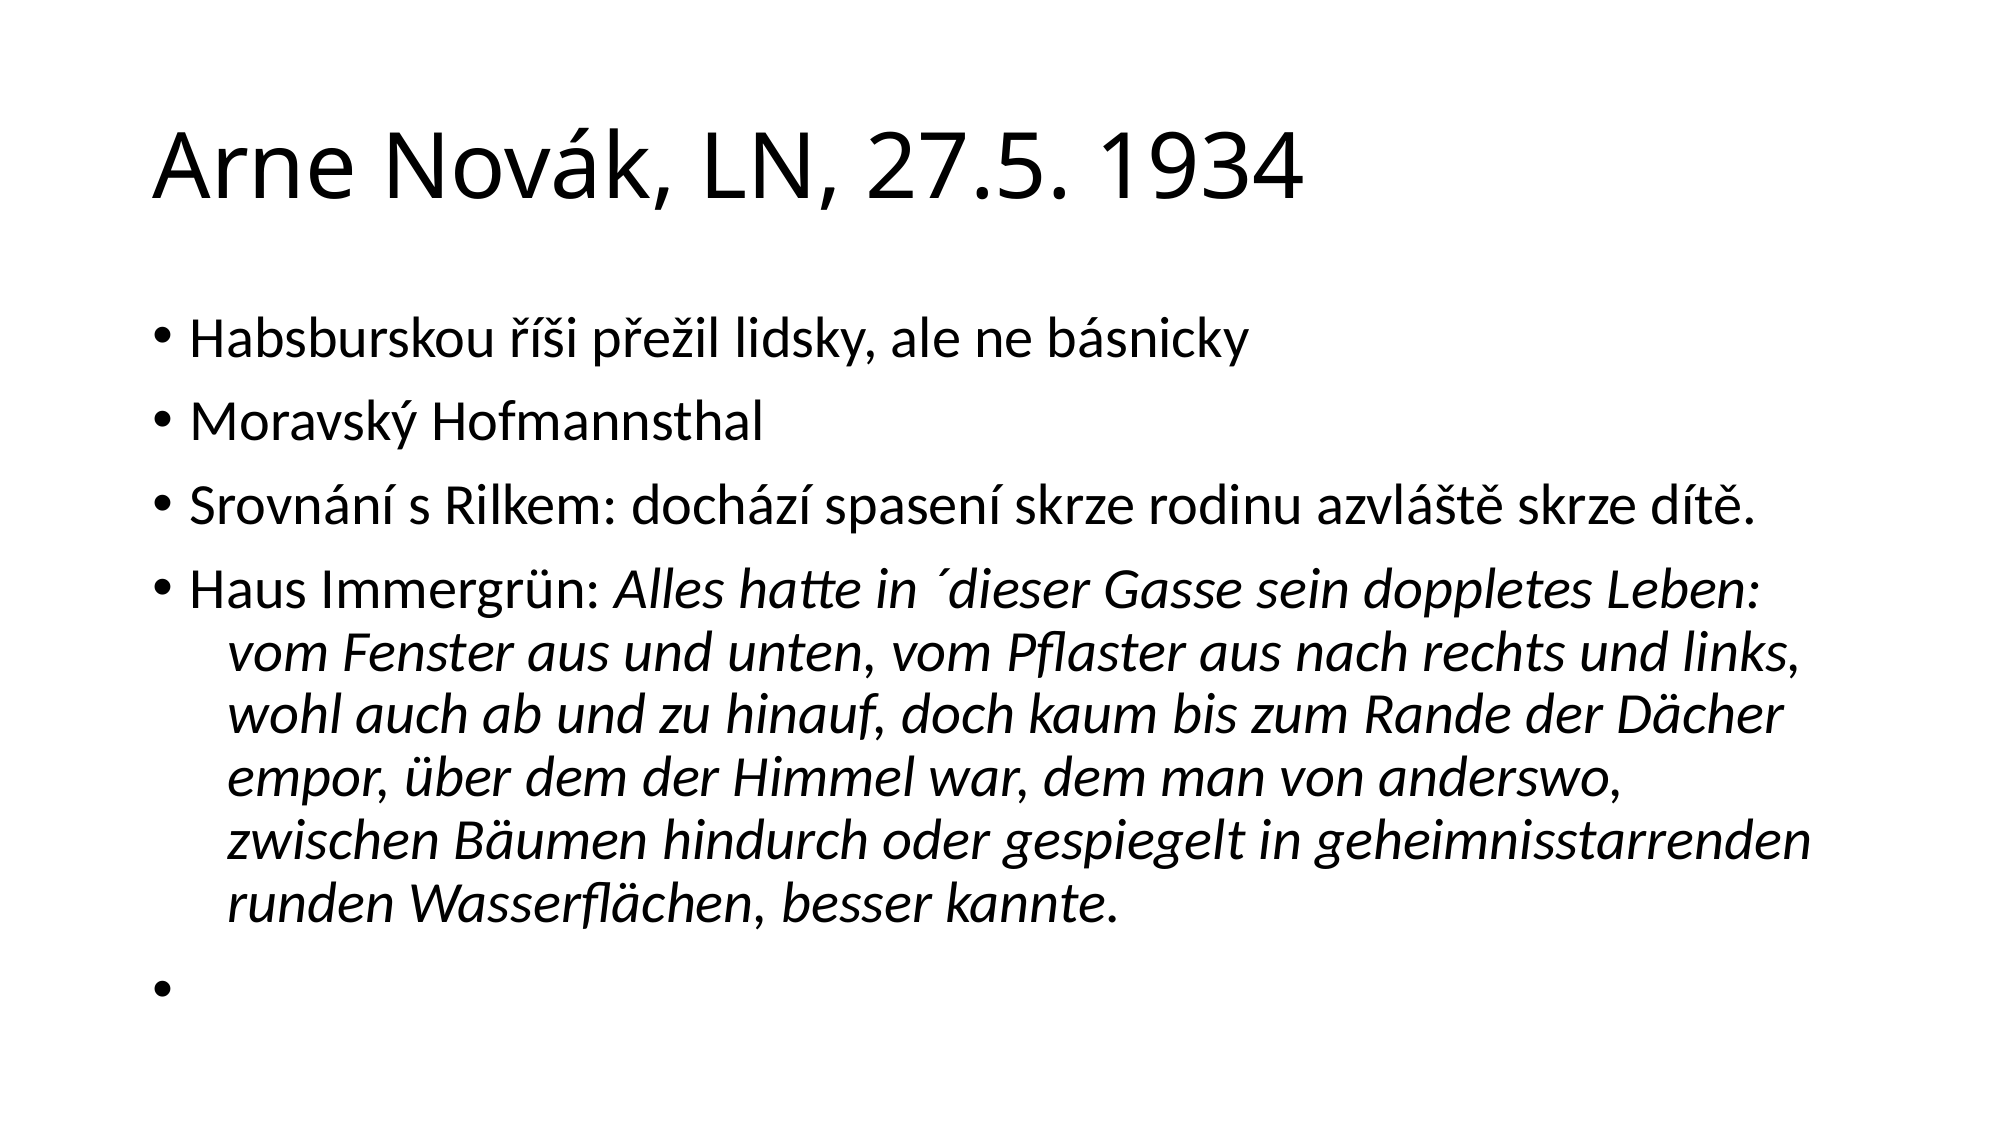

# Arne Novák, LN, 27.5. 1934
Habsburskou říši přežil lidsky, ale ne básnicky
Moravský Hofmannsthal
Srovnání s Rilkem: dochází spasení skrze rodinu azvláště skrze dítě.
Haus Immergrün: Alles hatte in ´dieser Gasse sein doppletes Leben: vom Fenster aus und unten, vom Pflaster aus nach rechts und links, wohl auch ab und zu hinauf, doch kaum bis zum Rande der Dächer empor, über dem der Himmel war, dem man von anderswo, zwischen Bäumen hindurch oder gespiegelt in geheimnisstarrenden runden Wasserflächen, besser kannte.